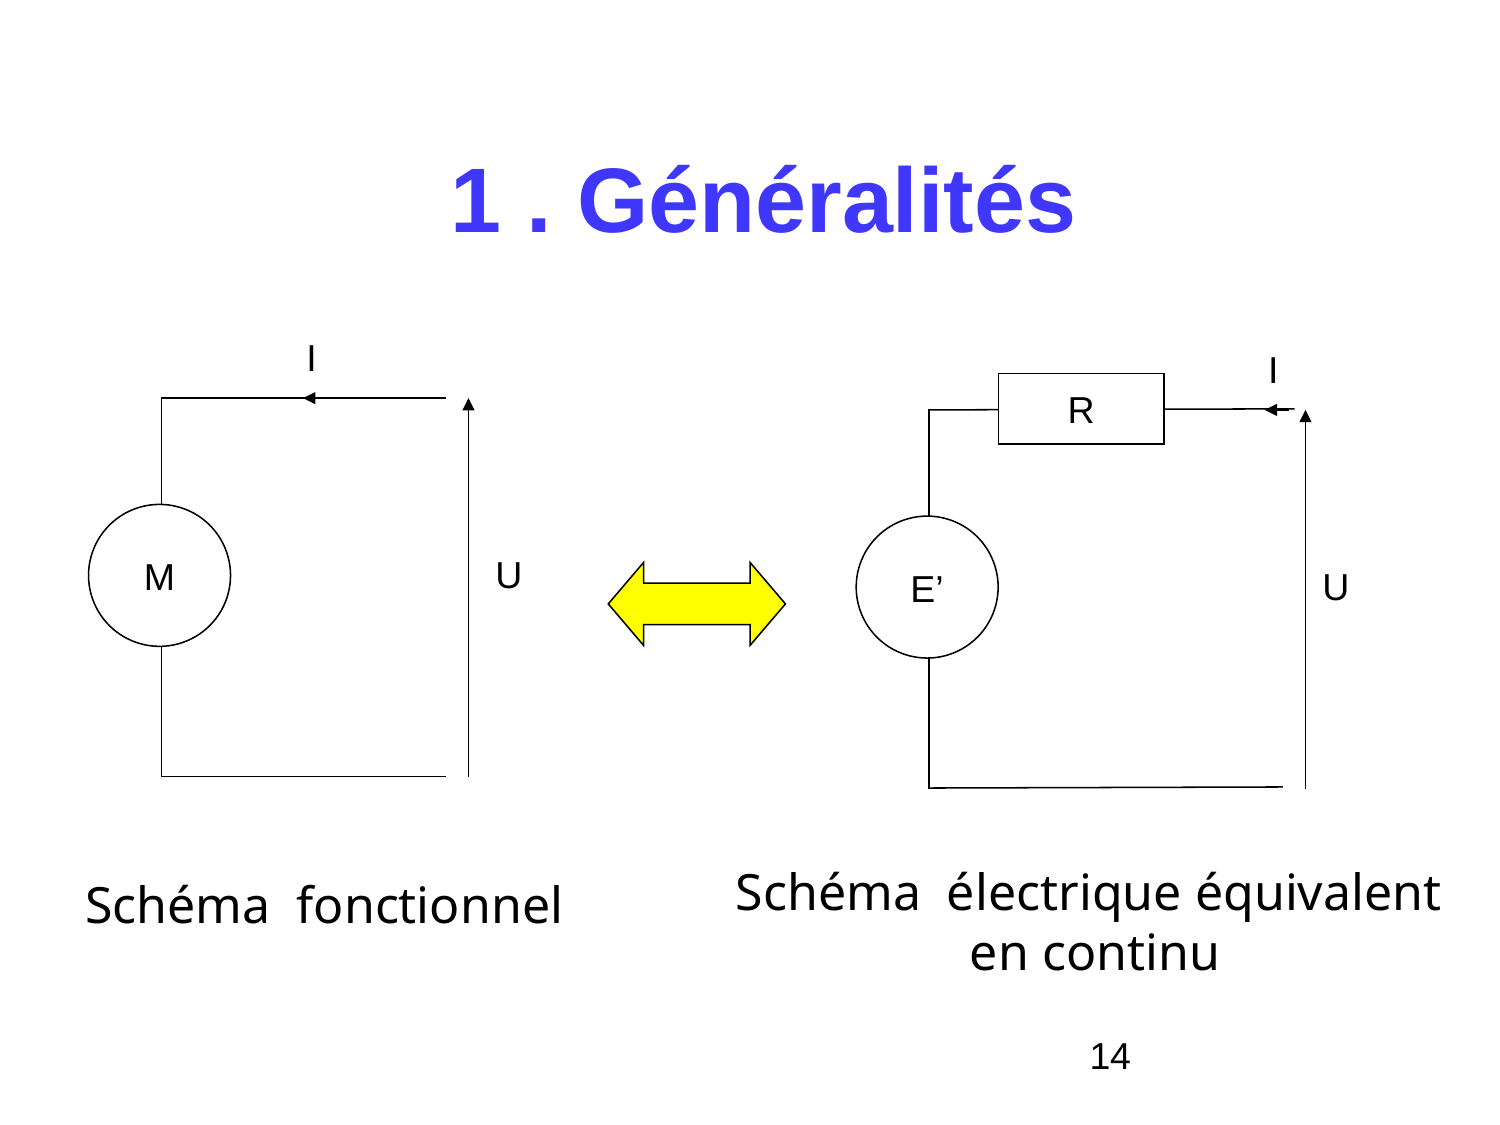

1 . Généralités
I
I
R
M
E’
U
U
Schéma électrique équivalent
 en continu
Schéma fonctionnel
14